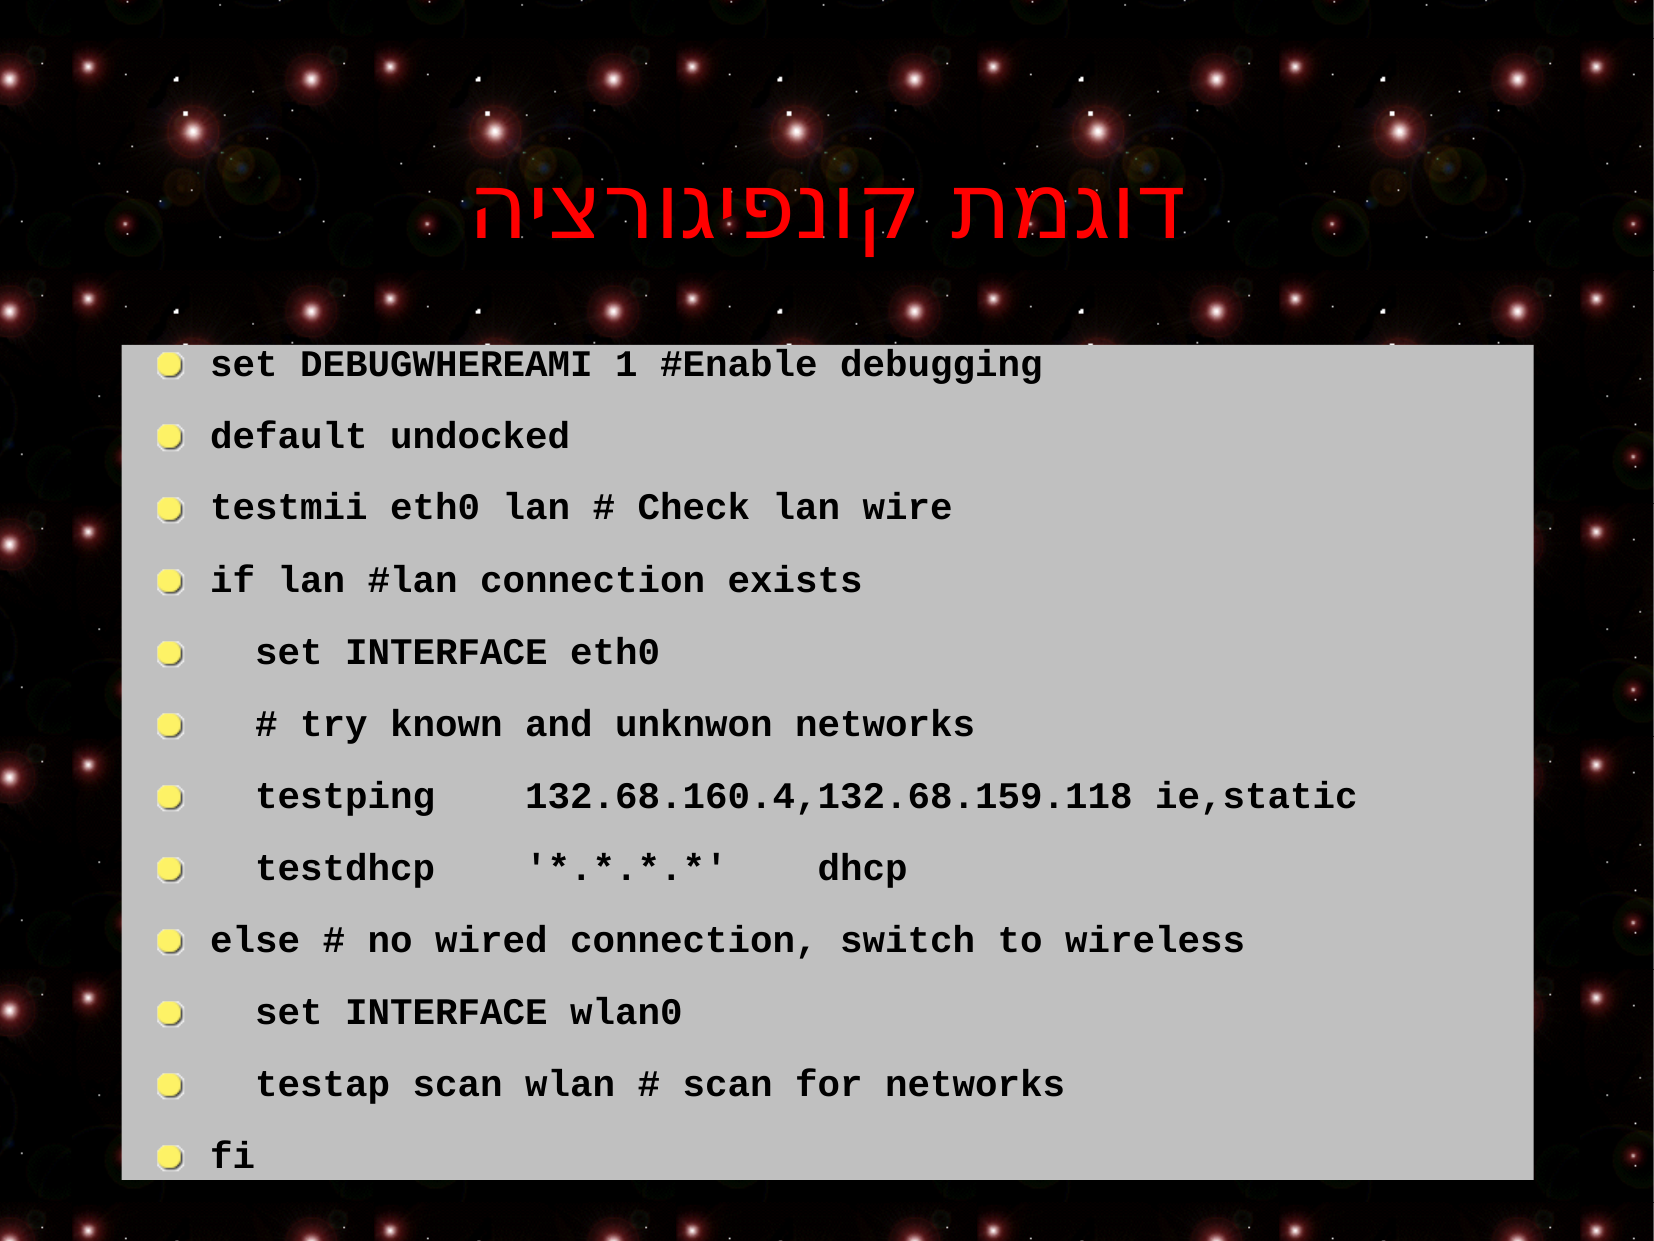

# דוגמת קונפיגורציה
set DEBUGWHEREAMI 1 #Enable debugging
default undocked
testmii eth0 lan # Check lan wire
if lan #lan connection exists
 set INTERFACE eth0
 # try known and unknwon networks
 testping 132.68.160.4,132.68.159.118 ie,static
 testdhcp '*.*.*.*' dhcp
else # no wired connection, switch to wireless
 set INTERFACE wlan0
 testap scan wlan # scan for networks
fi